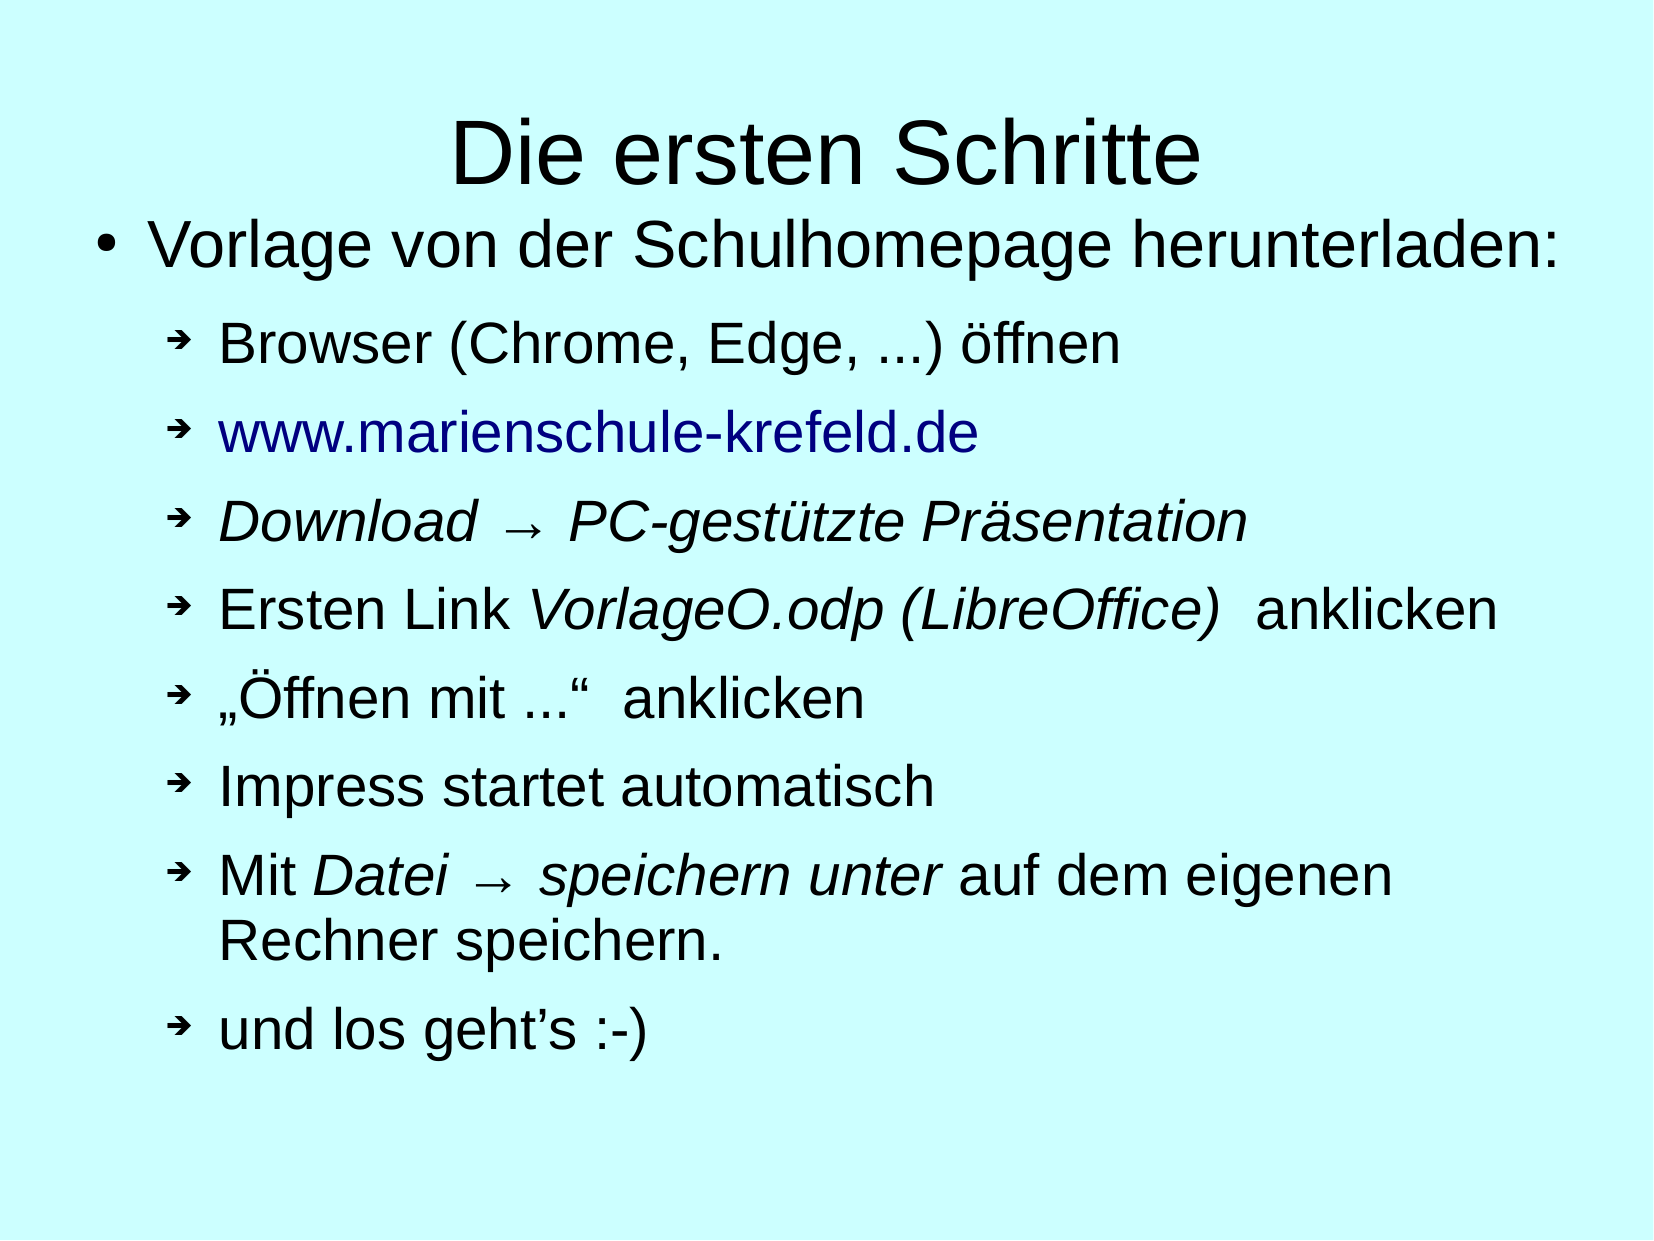

# Die ersten Schritte
Vorlage von der Schulhomepage herunterladen:
Browser (Chrome, Edge, ...) öffnen
www.marienschule-krefeld.de
Download → PC-gestützte Präsentation
Ersten Link VorlageO.odp (LibreOffice) anklicken
„Öffnen mit ...“ anklicken
Impress startet automatisch
Mit Datei → speichern unter auf dem eigenen Rechner speichern.
und los geht’s :-)